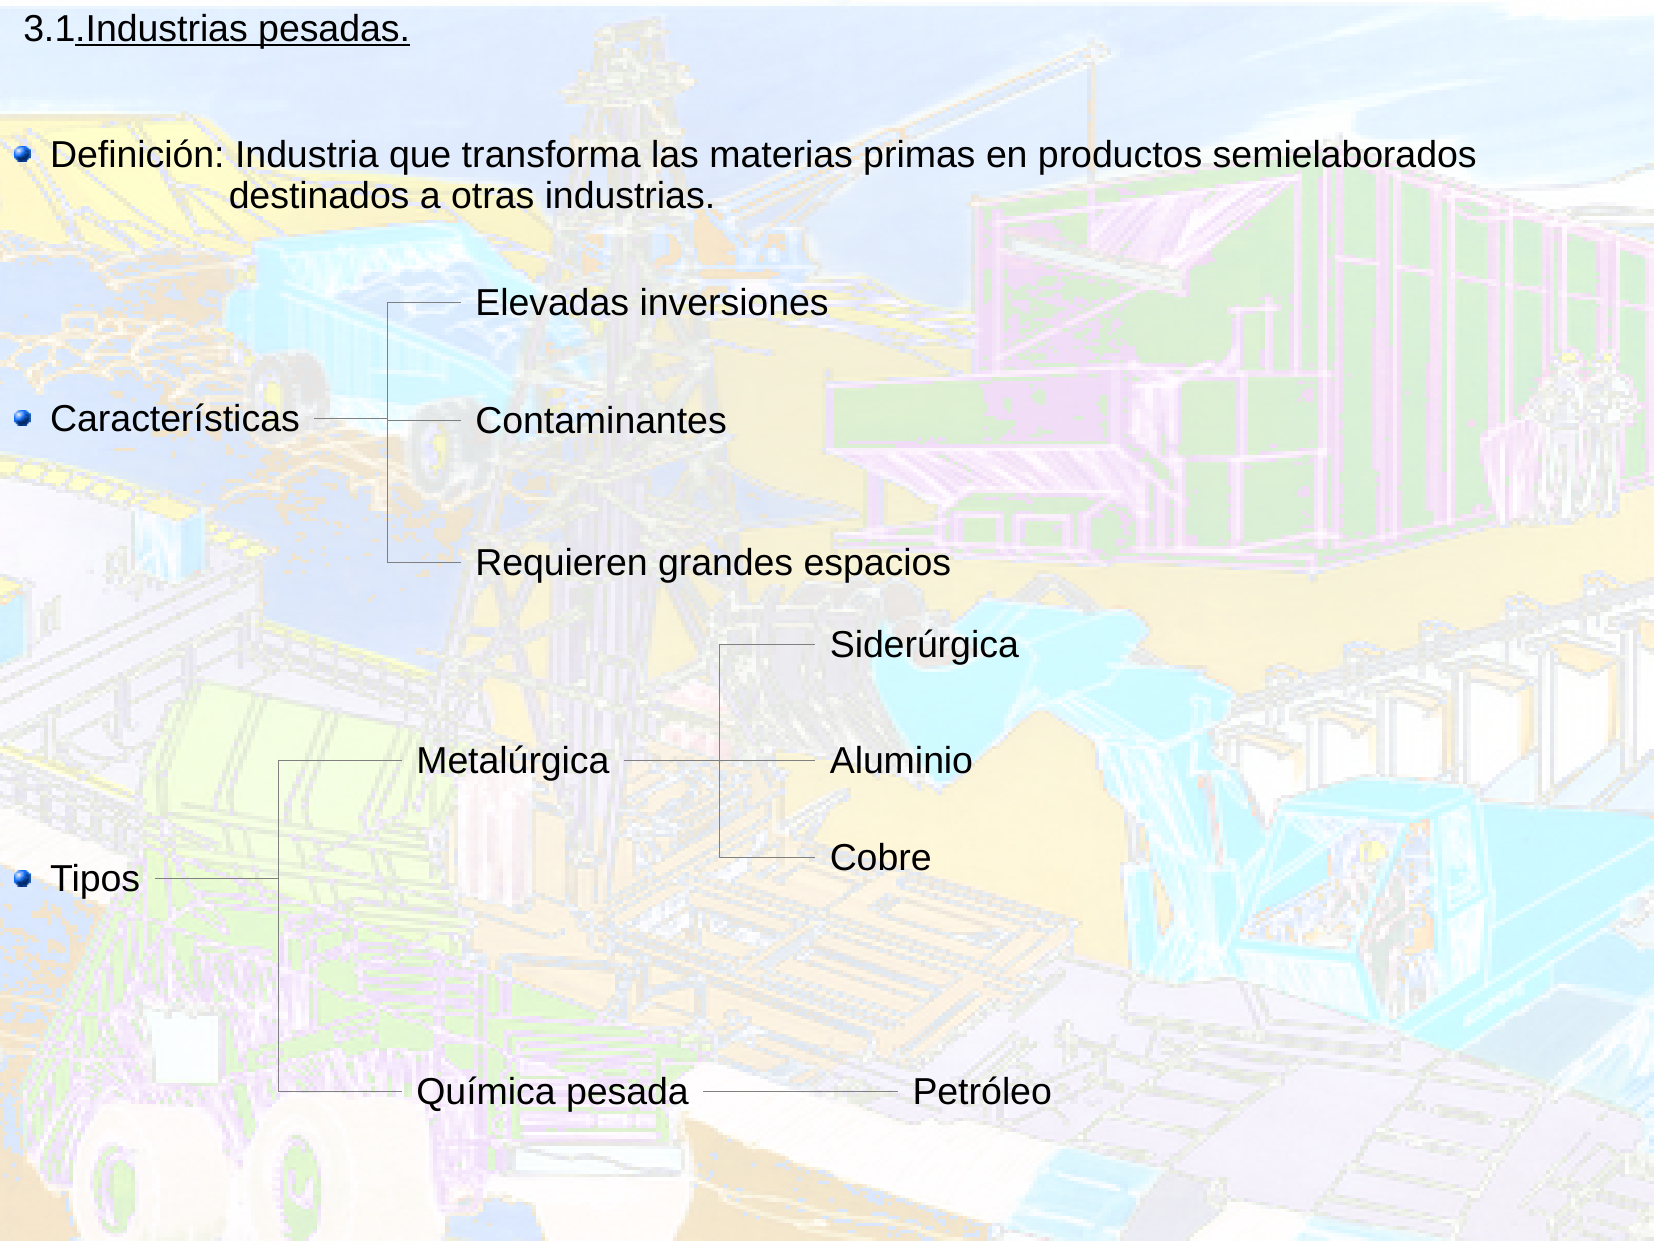

3.1.Industrias pesadas.
Definición: Industria que transforma las materias primas en productos semielaborados
 destinados a otras industrias.
Elevadas inversiones
Características
Contaminantes
Requieren grandes espacios
Siderúrgica
Metalúrgica
Aluminio
Cobre
Tipos
Química pesada
Petróleo